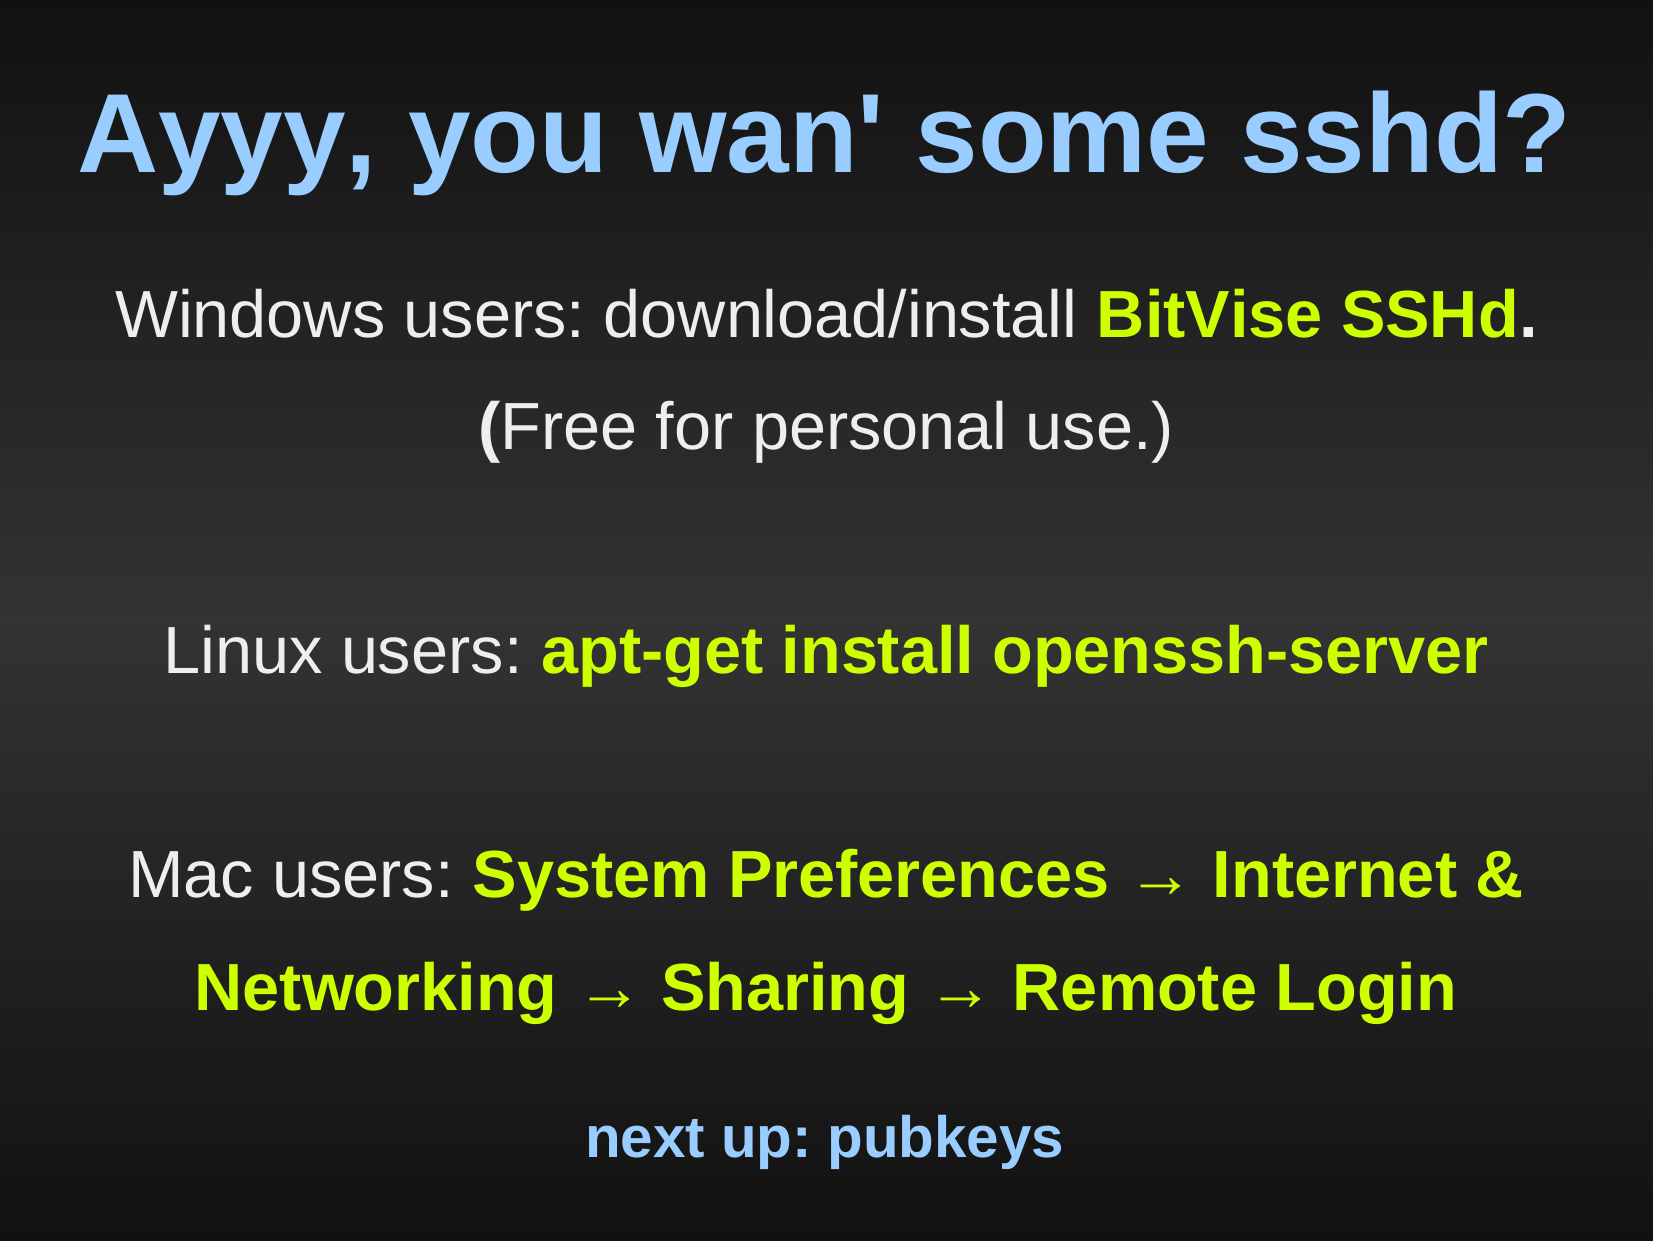

# Ayyy, you wan' some sshd?
Windows users: download/install BitVise SSHd.
(Free for personal use.)
Linux users: apt-get install openssh-server
Mac users: System Preferences → Internet & Networking → Sharing → Remote Login
next up: pubkeys